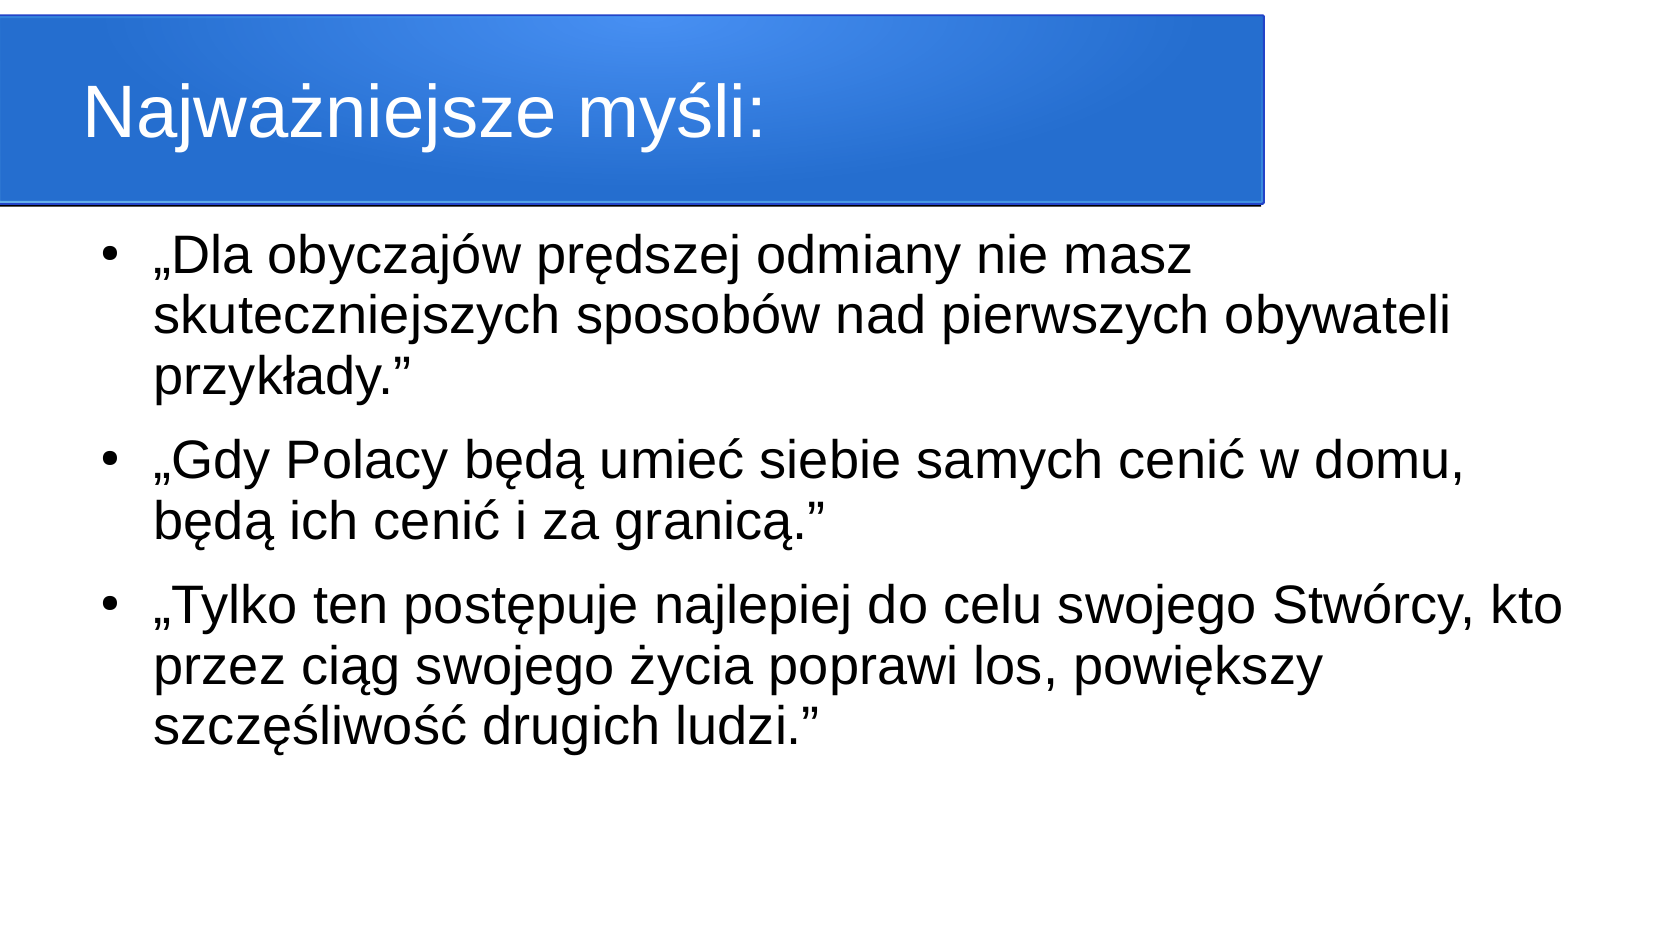

# Najważniejsze myśli:
„Dla obyczajów prędszej odmiany nie masz skuteczniejszych sposobów nad pierwszych obywateli przykłady.”
„Gdy Polacy będą umieć siebie samych cenić w domu, będą ich cenić i za granicą.”
„Tylko ten postępuje najlepiej do celu swojego Stwórcy, kto przez ciąg swojego życia poprawi los, powiększy szczęśliwość drugich ludzi.”